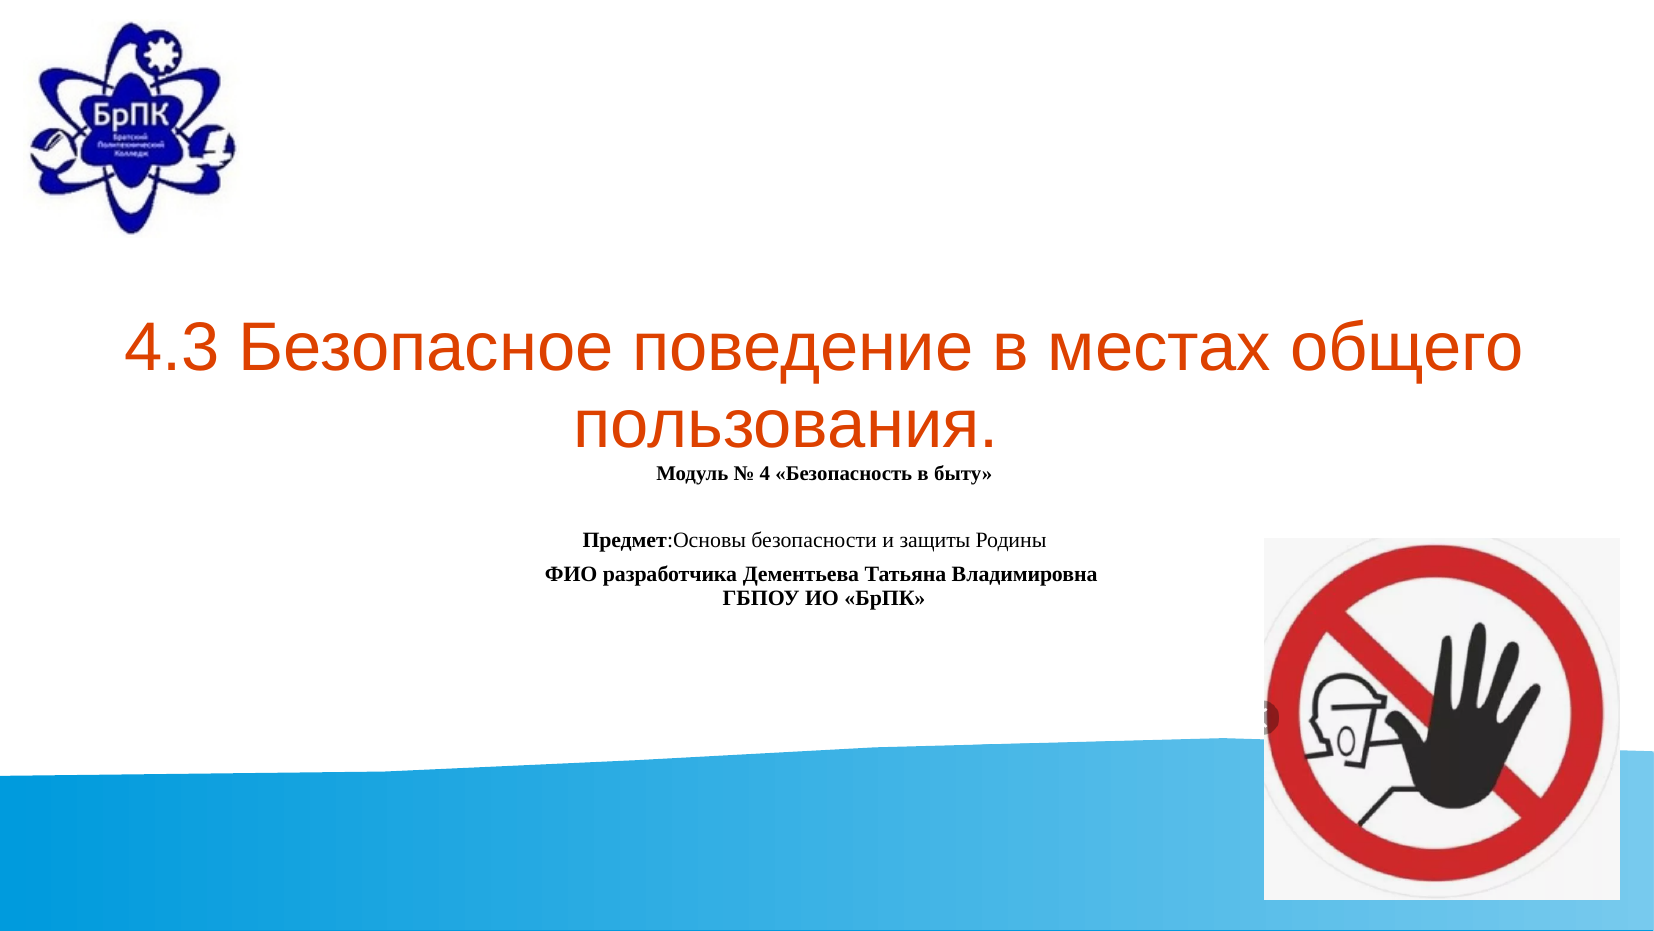

# 4.3 Безопасное поведение в местах общего пользования. Модуль № 4 «Безопасность в быту» Предмет:Основы безопасности и защиты Родины ФИО разработчика Дементьева Татьяна Владимировна ГБПОУ ИО «БрПК»